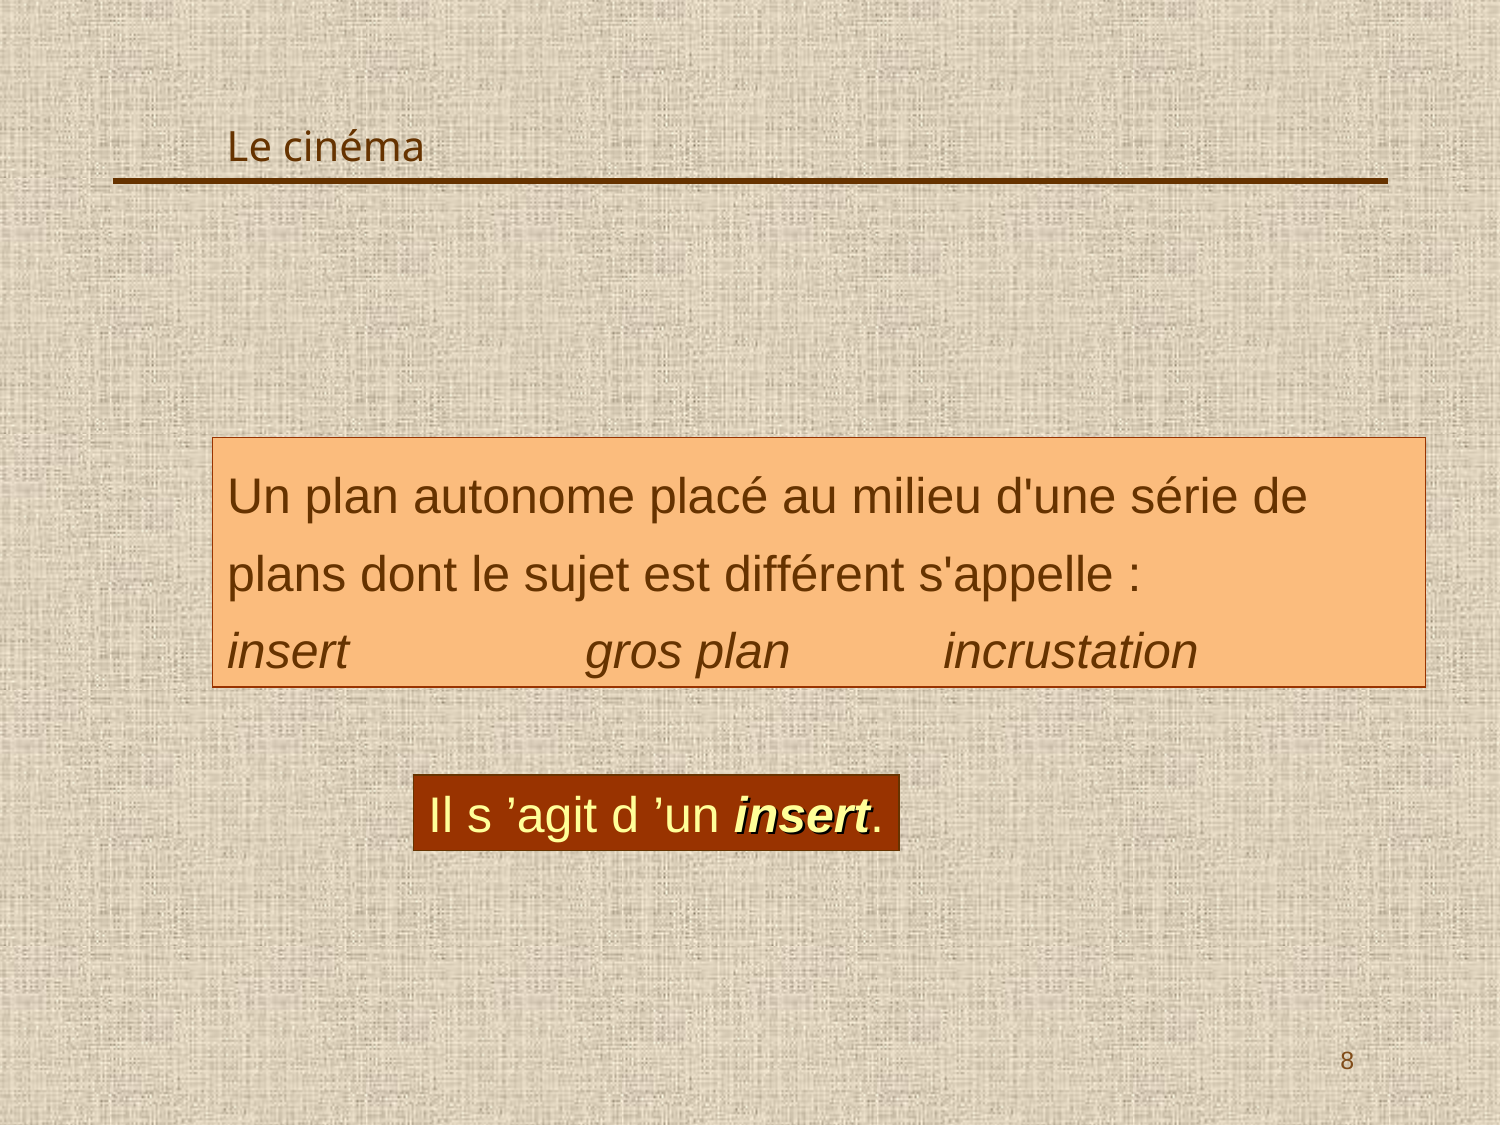

Le cinéma
Un plan autonome placé au milieu d'une série de plans dont le sujet est différent s'appelle : 	insert	gros plan	incrustation
Il s ’agit d ’un insert.
8